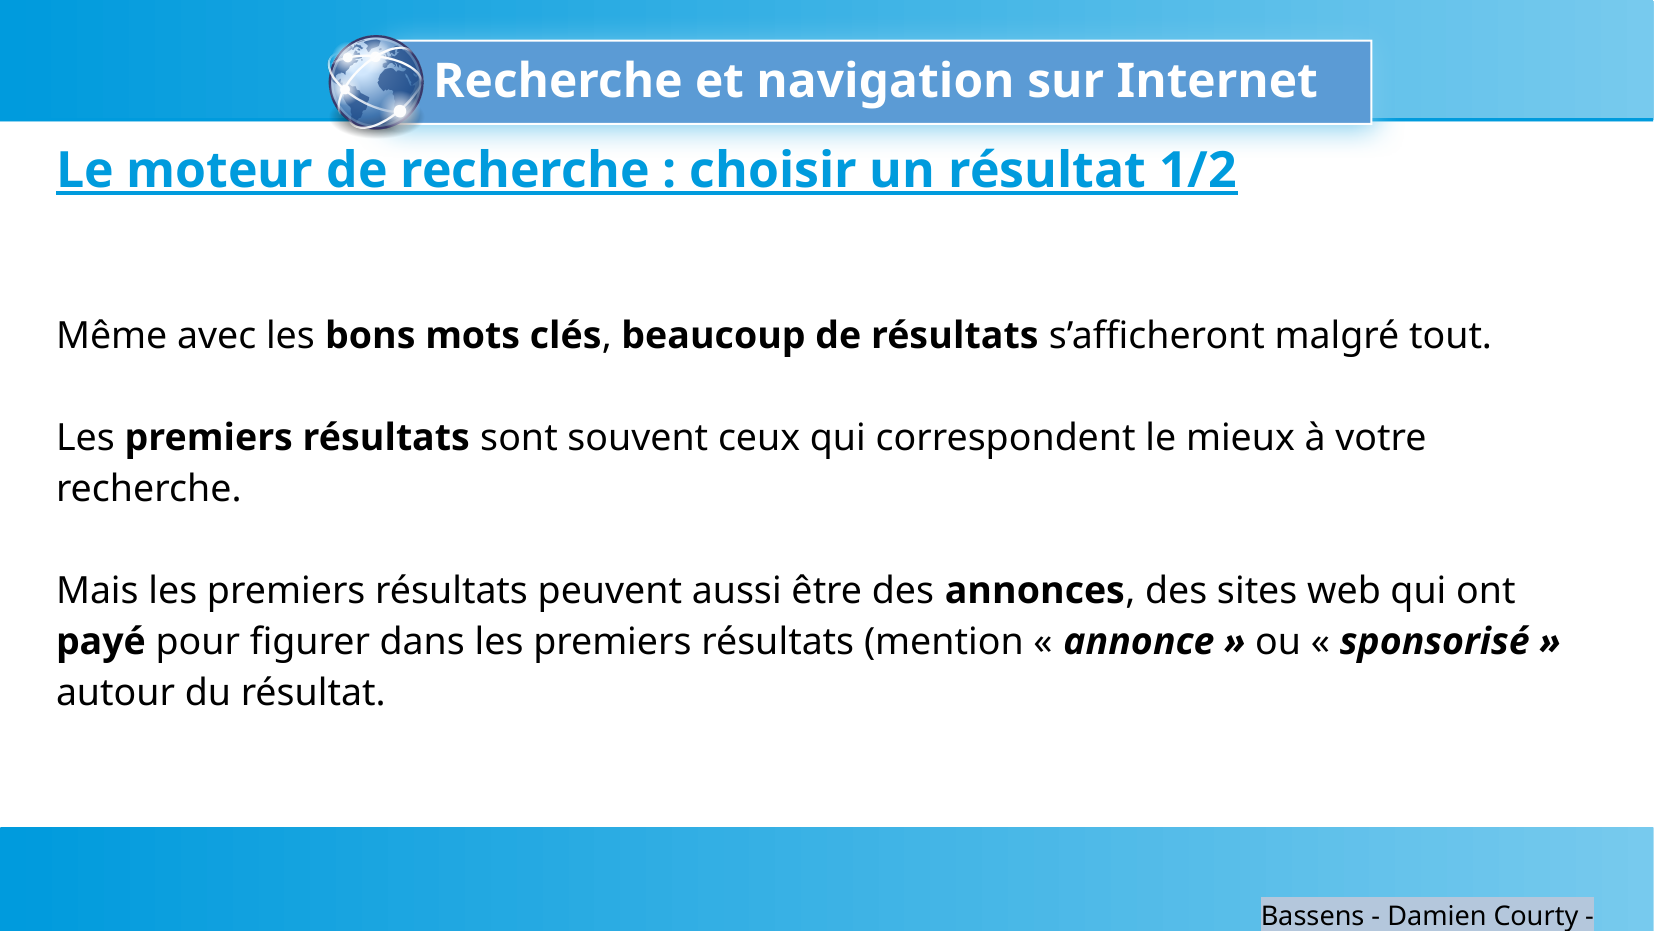

Recherche et navigation sur Internet
Le moteur de recherche : choisir un résultat 1/2
Même avec les bons mots clés, beaucoup de résultats s’afficheront malgré tout.
Les premiers résultats sont souvent ceux qui correspondent le mieux à votre recherche.
Mais les premiers résultats peuvent aussi être des annonces, des sites web qui ont payé pour figurer dans les premiers résultats (mention « annonce » ou « sponsorisé » autour du résultat.
Bassens - Damien Courty - 2024